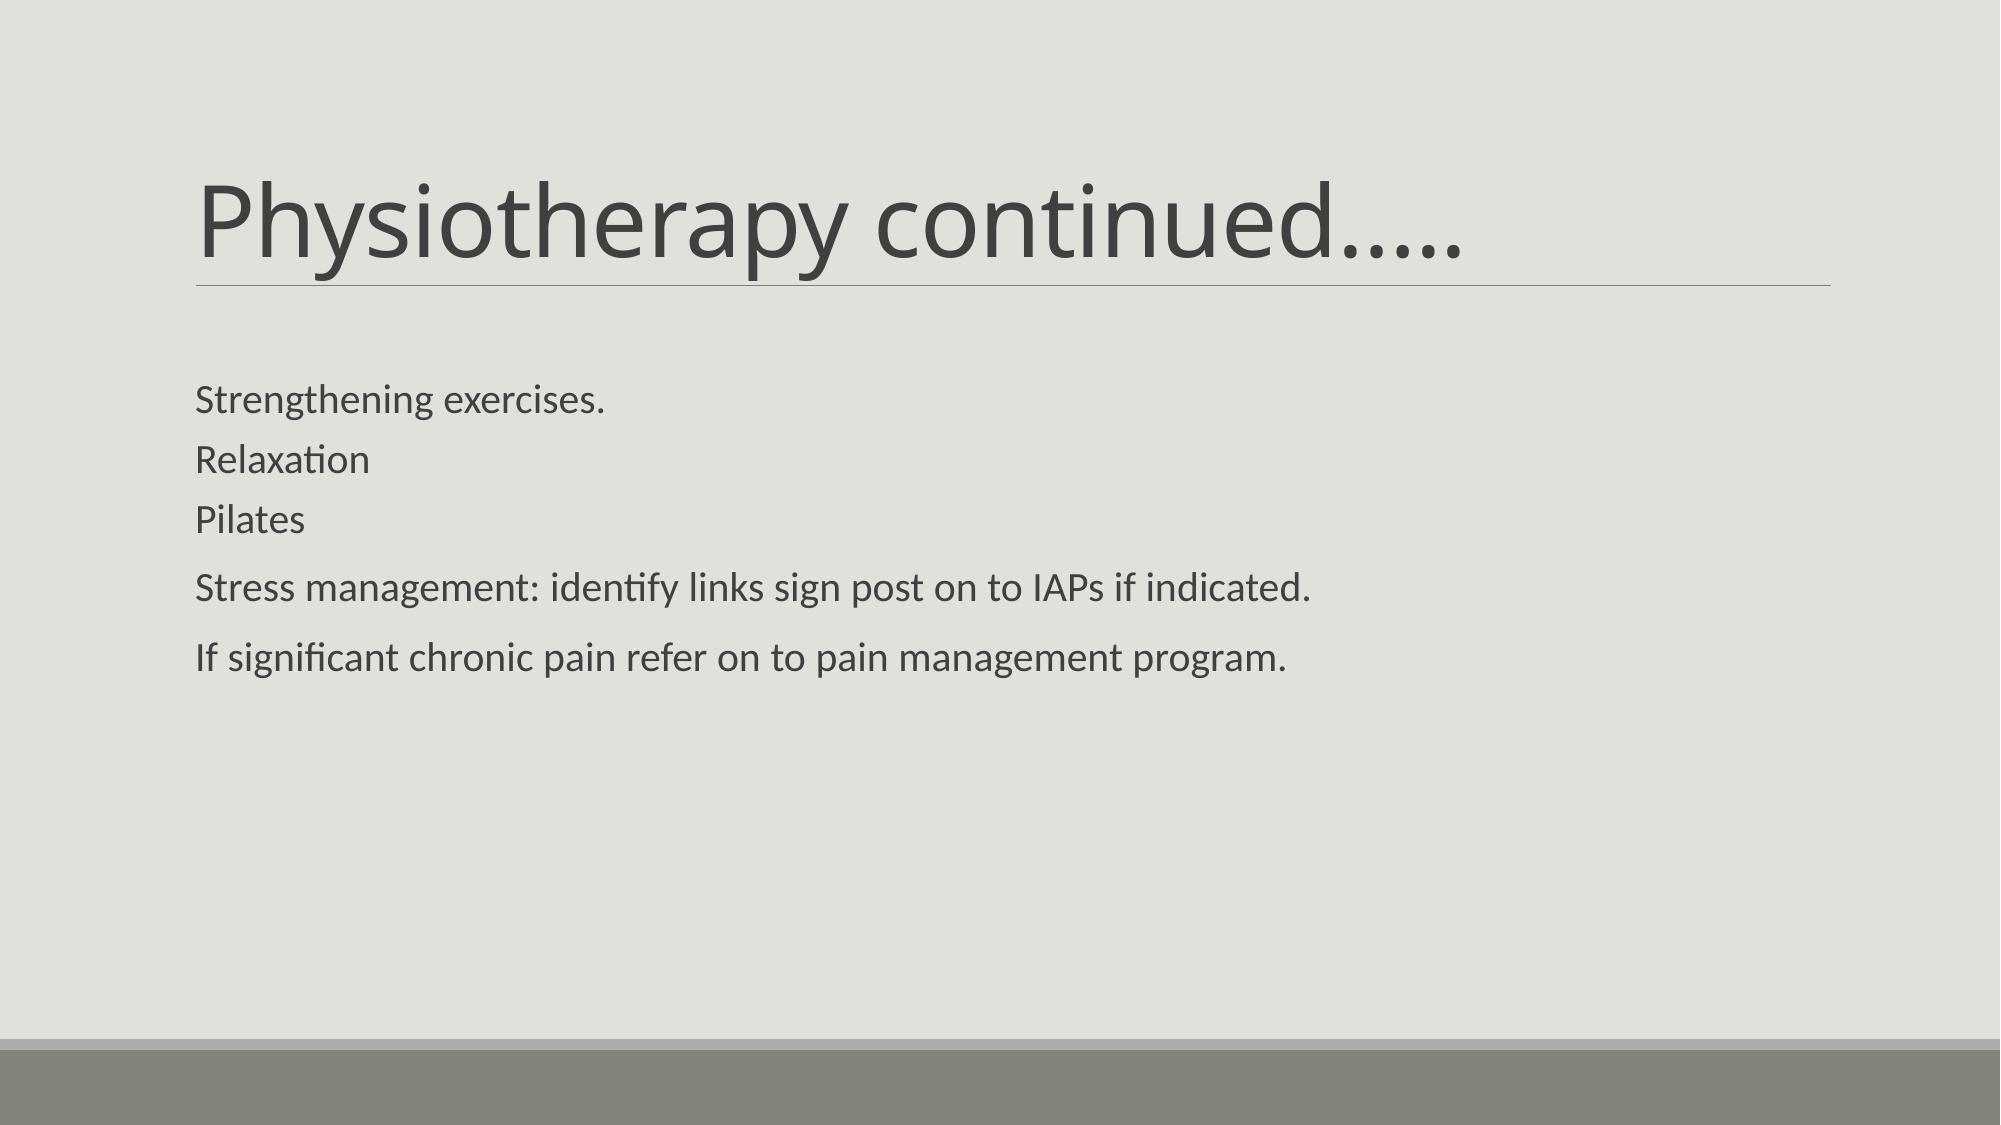

# Physiotherapy continued…..
Strengthening exercises.
Relaxation
Pilates
Stress management: identify links sign post on to IAPs if indicated.
If significant chronic pain refer on to pain management program.